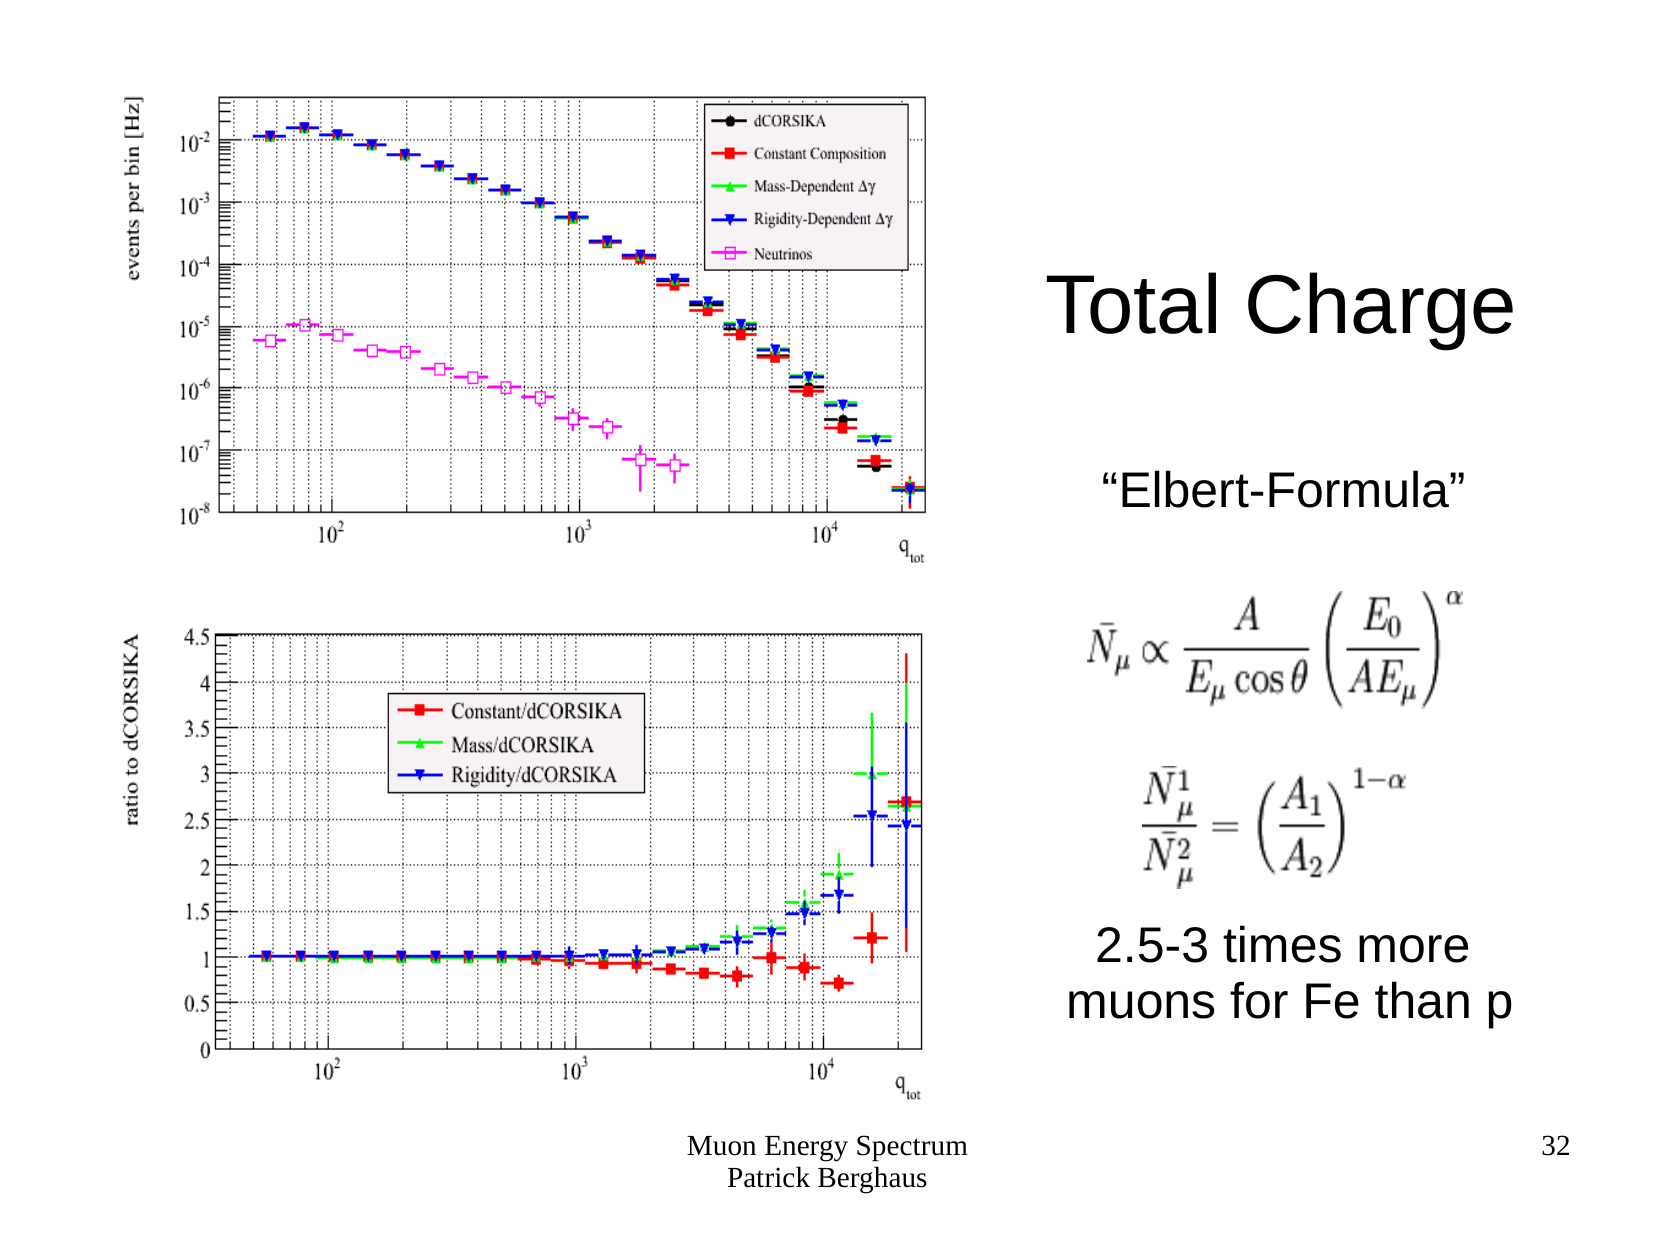

Total Charge
“Elbert-Formula”
2.5-3 times more
muons for Fe than p
32